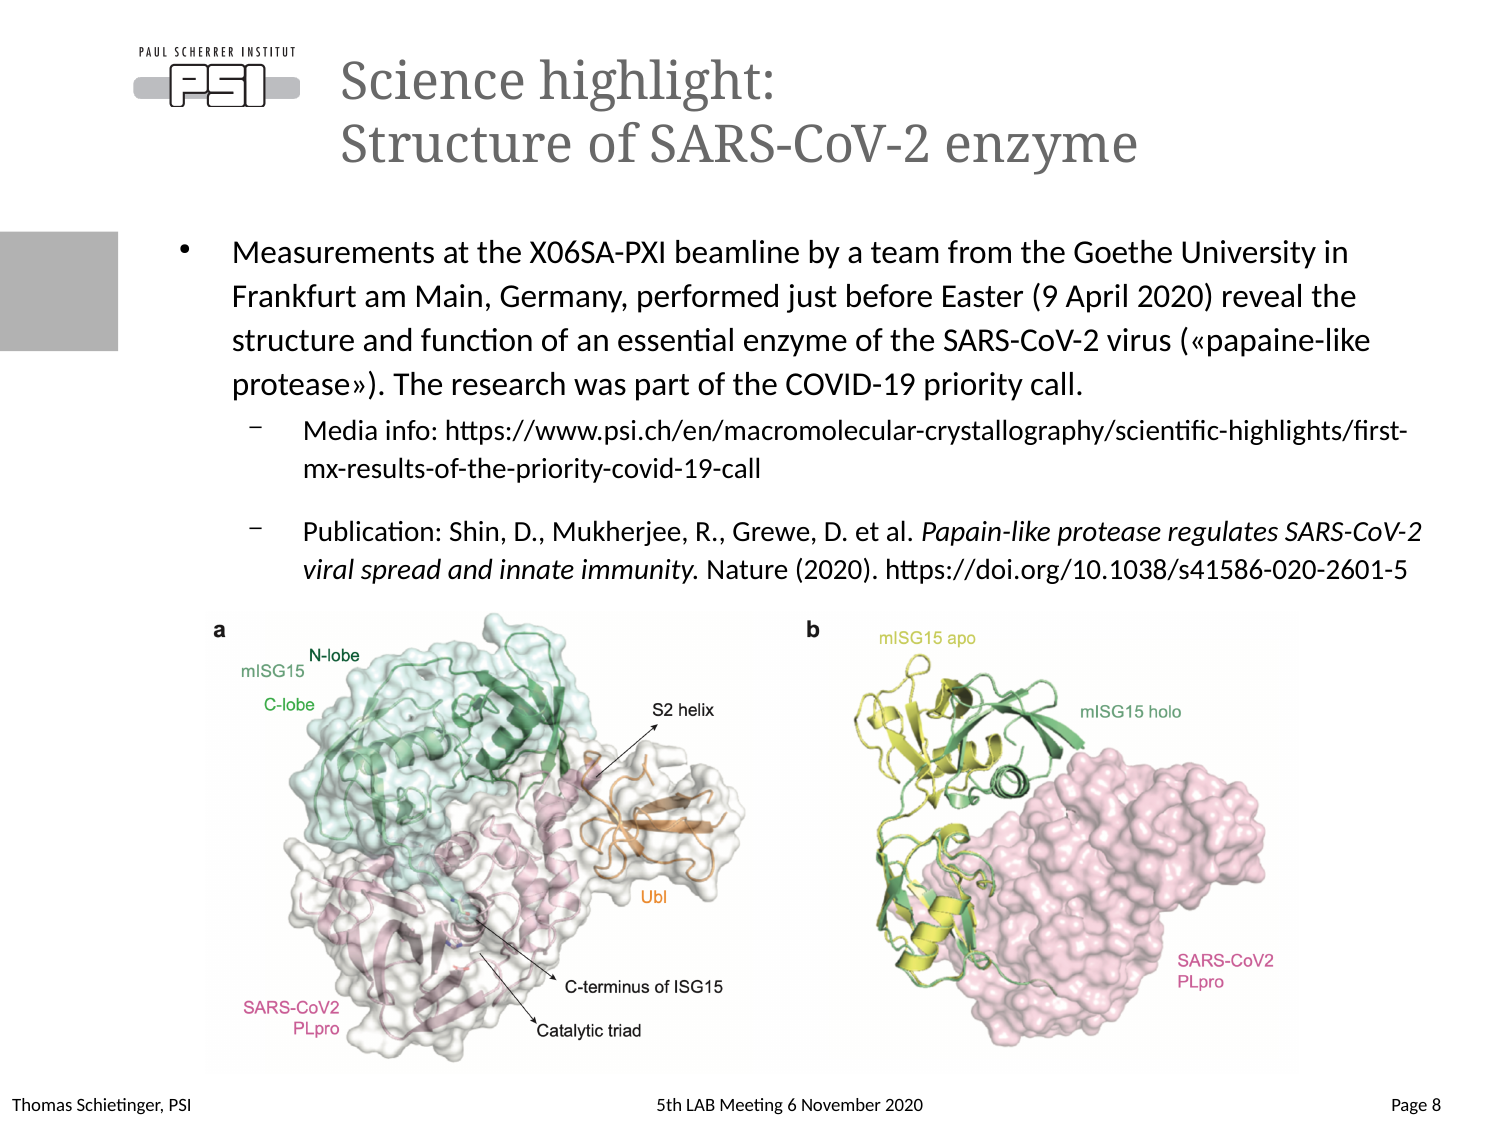

# Science highlight: Structure of SARS-CoV-2 enzyme
Measurements at the X06SA-PXI beamline by a team from the Goethe University in Frankfurt am Main, Germany, performed just before Easter (9 April 2020) reveal the structure and function of an essential enzyme of the SARS-CoV-2 virus («papaine-like protease»). The research was part of the COVID-19 priority call.
Media info: https://www.psi.ch/en/macromolecular-crystallography/scientific-highlights/first-mx-results-of-the-priority-covid-19-call
Publication: Shin, D., Mukherjee, R., Grewe, D. et al. Papain-like protease regulates SARS-CoV-2 viral spread and innate immunity. Nature (2020). https://doi.org/10.1038/s41586-020-2601-5